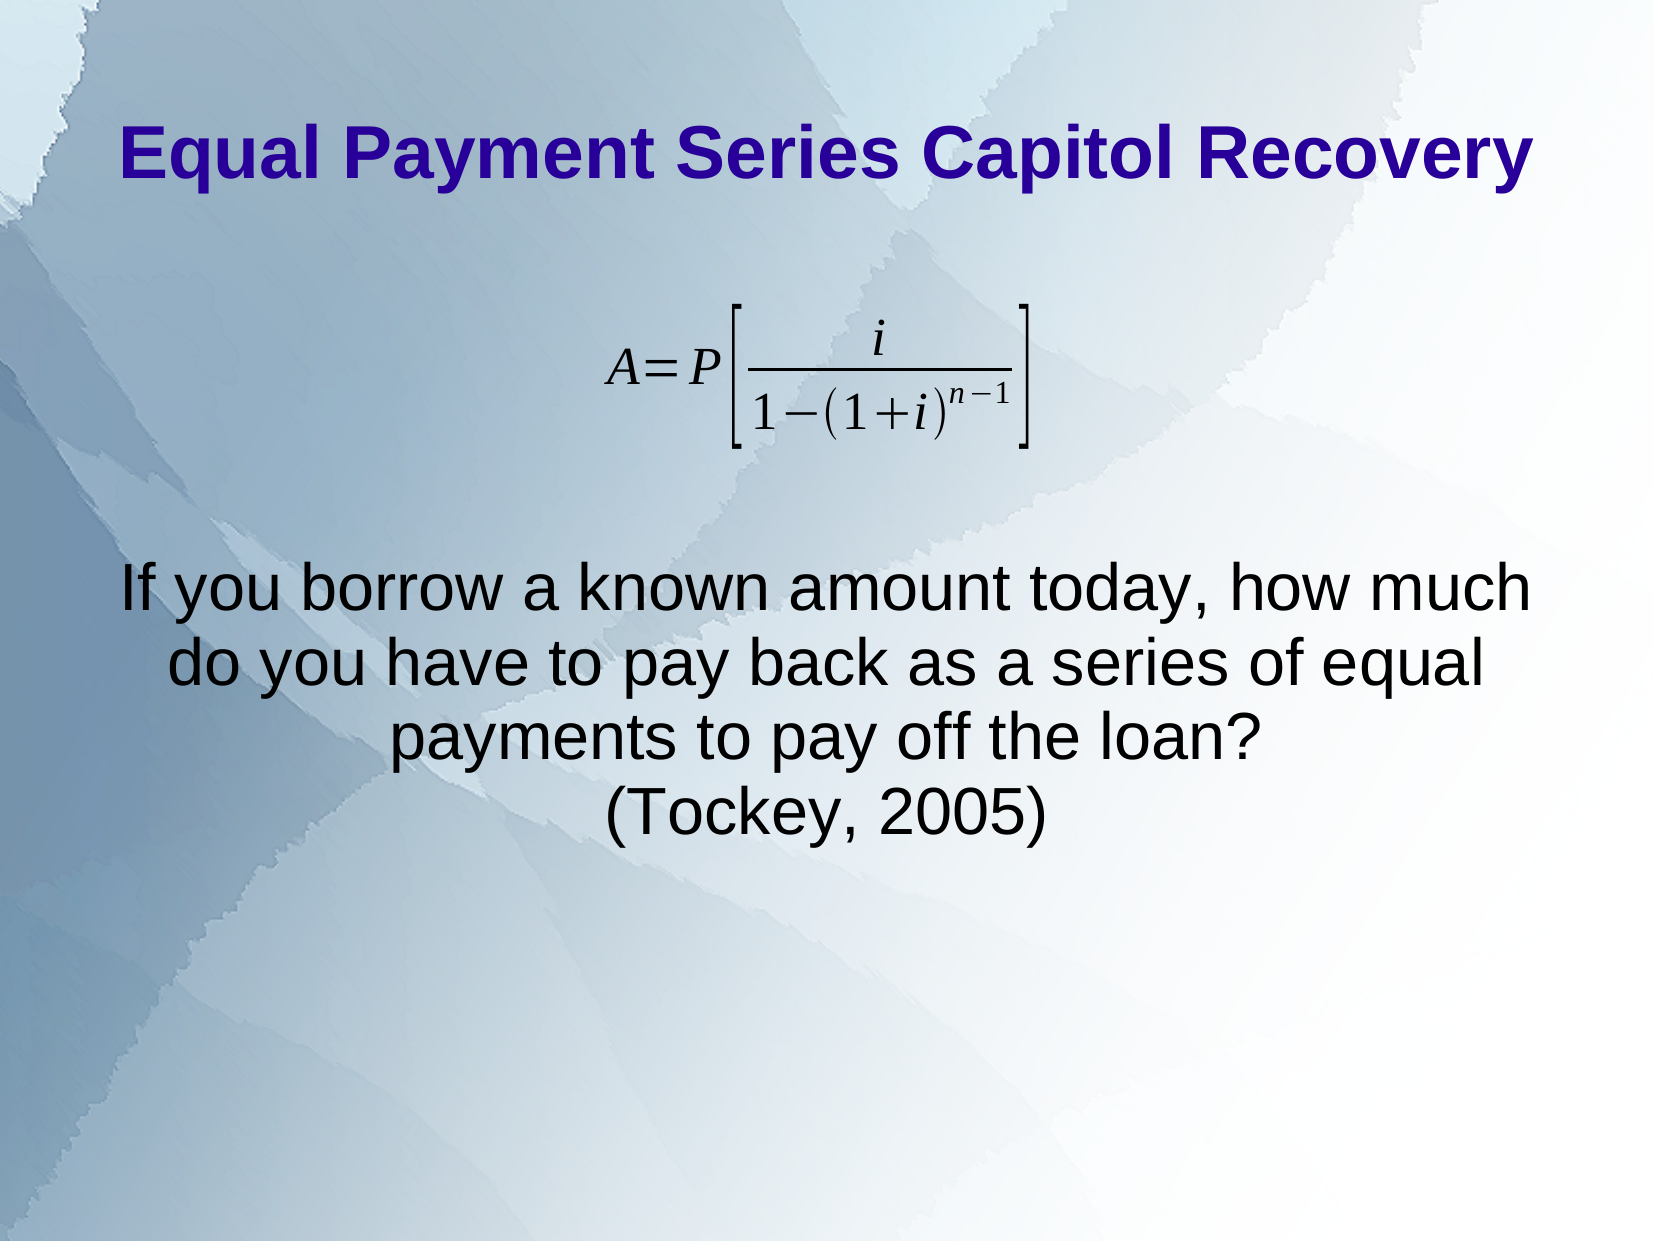

# Equal Payment Series Capitol Recovery
If you borrow a known amount today, how much do you have to pay back as a series of equal payments to pay off the loan?
(Tockey, 2005)